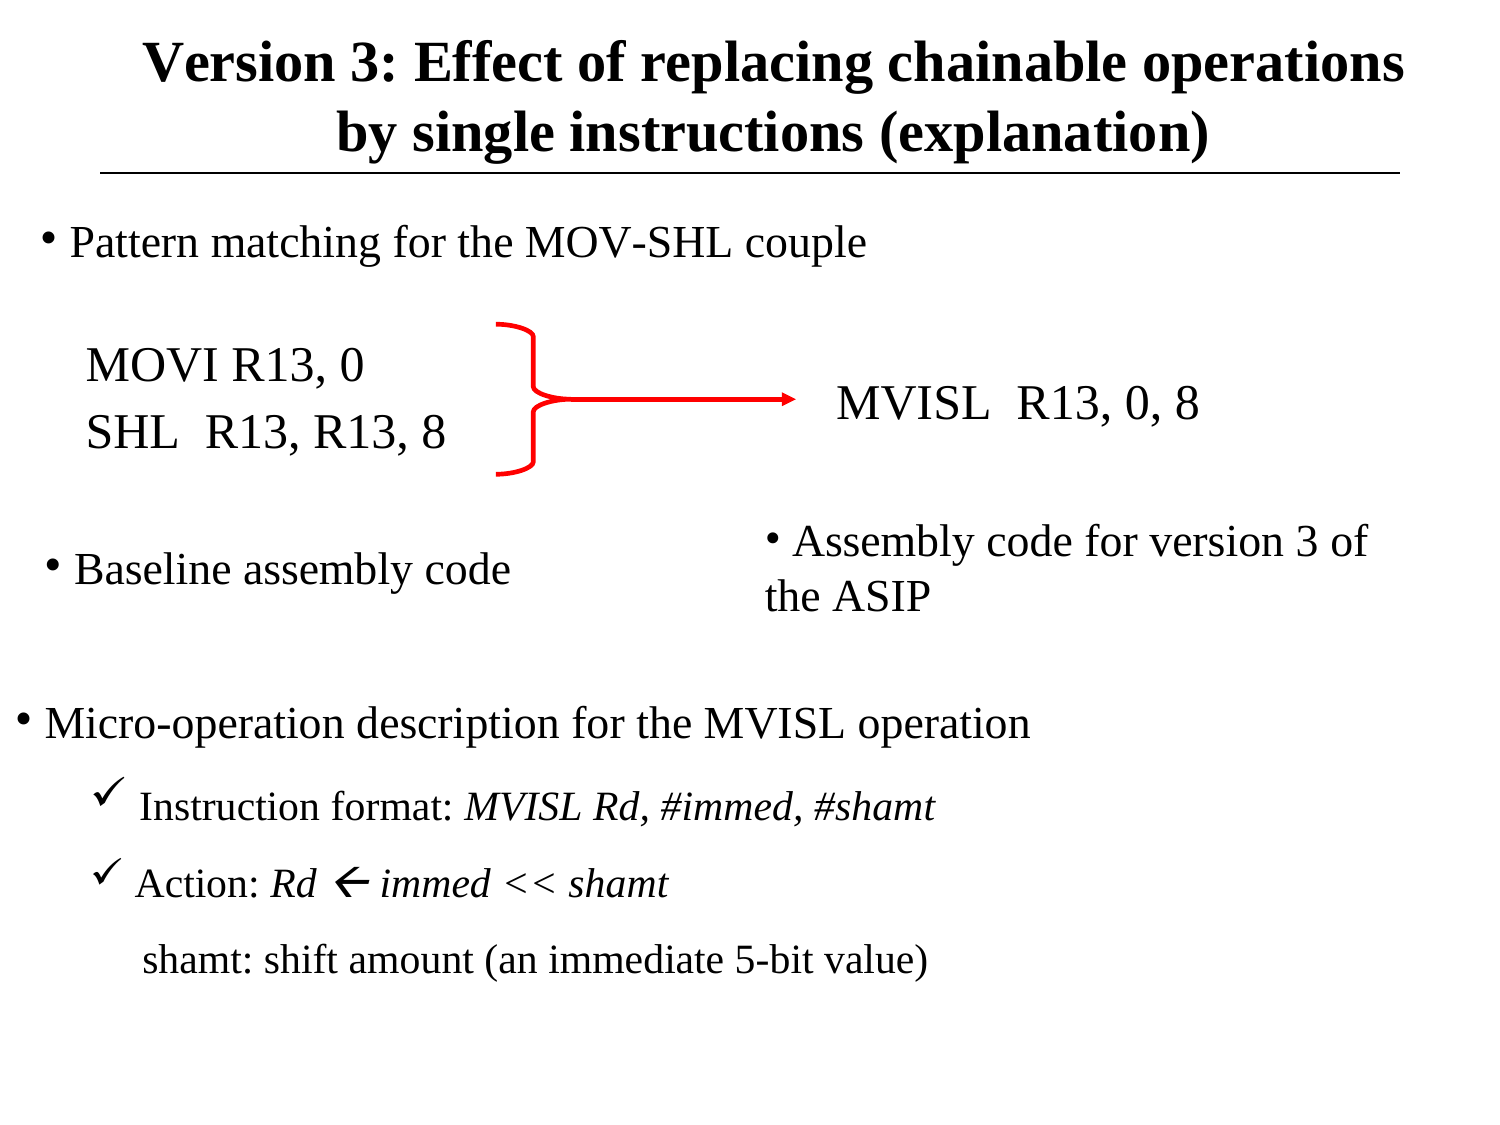

# Version 3: Effect of replacing chainable operations by single instructions (explanation)
 Pattern matching for the MOV-SHL couple
MOVI R13, 0
SHL R13, R13, 8
MVISL R13, 0, 8
 Assembly code for version 3 of the ASIP
 Baseline assembly code
 Micro-operation description for the MVISL operation
 Instruction format: MVISL Rd, #immed, #shamt
 Action: Rd  immed << shamt
 shamt: shift amount (an immediate 5-bit value)